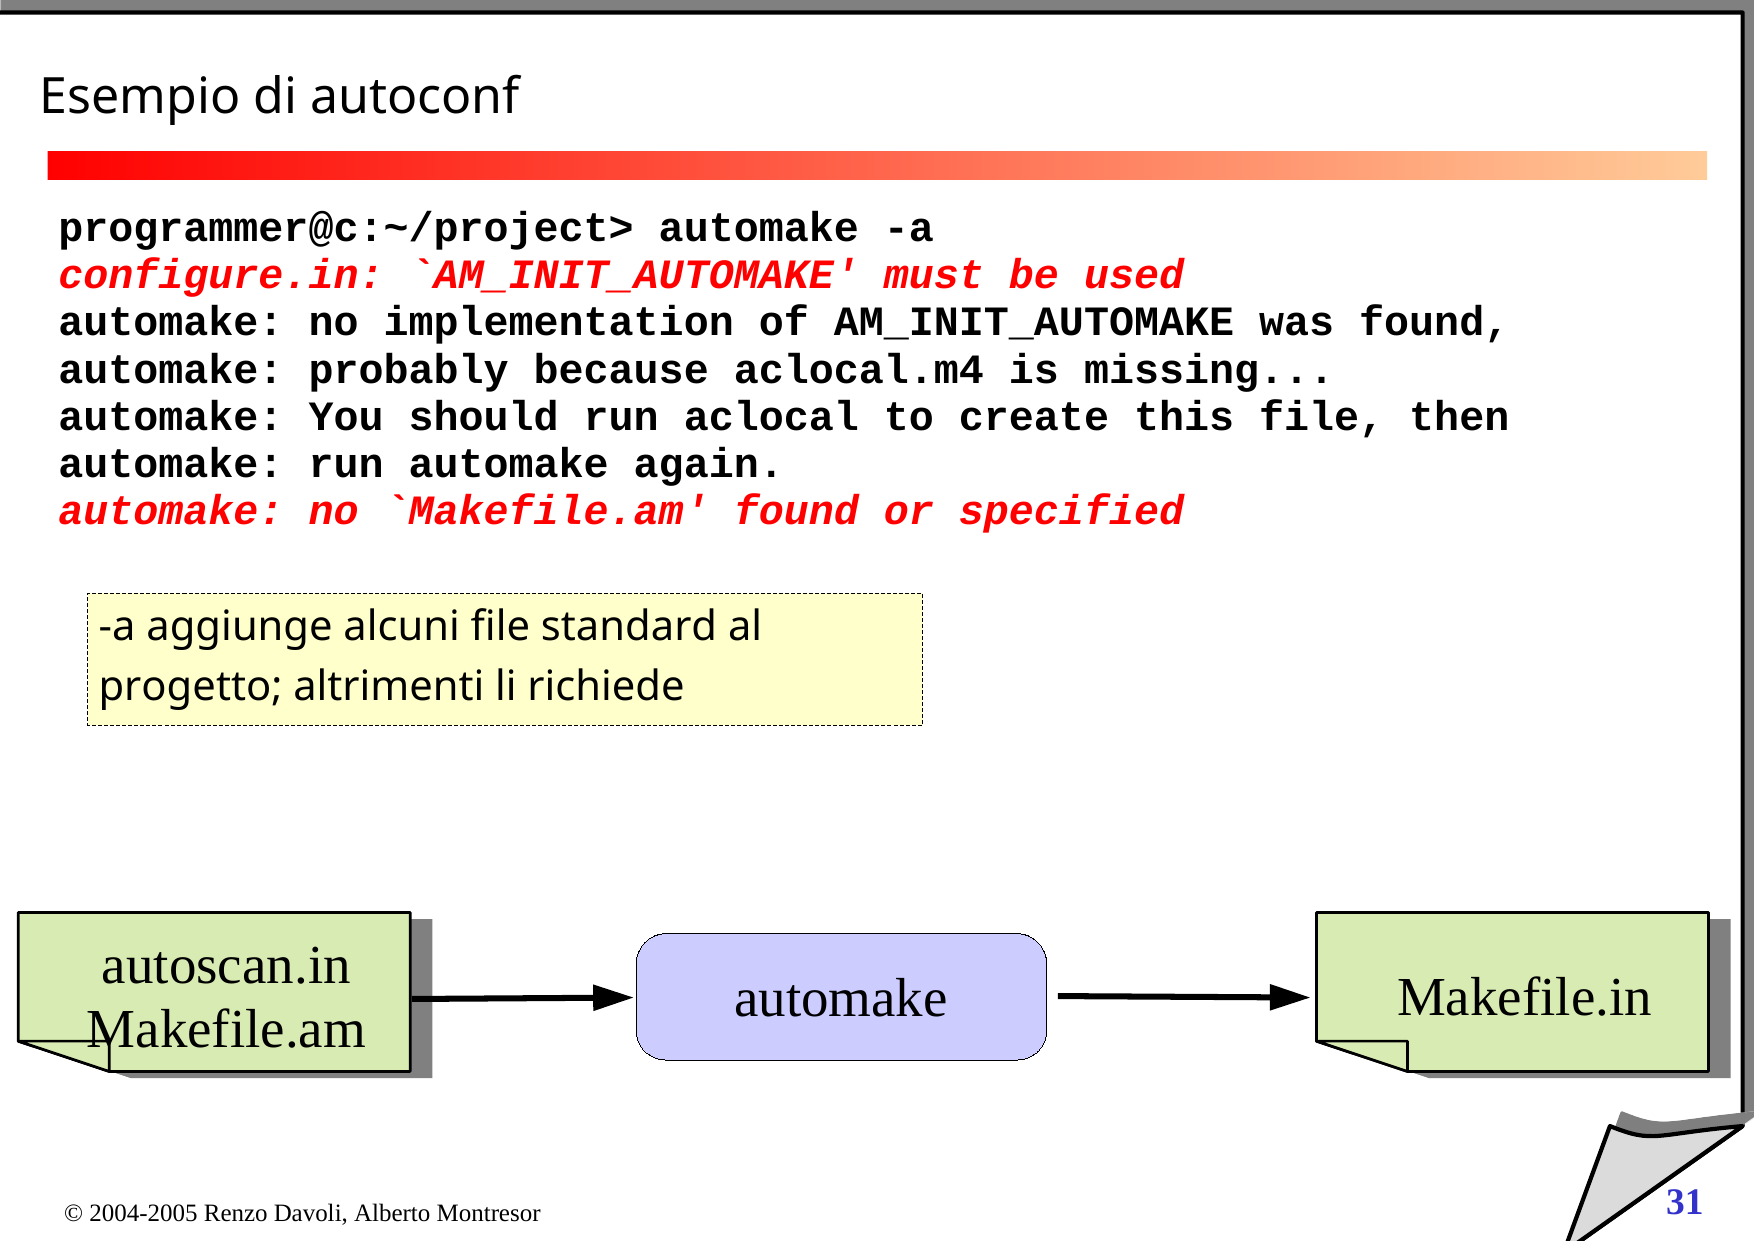

# Esempio di autoconf
programmer@c:~/project> automake -a
configure.in: `AM_INIT_AUTOMAKE' must be used
automake: no implementation of AM_INIT_AUTOMAKE was found,
automake: probably because aclocal.m4 is missing...
automake: You should run aclocal to create this file, then
automake: run automake again.
automake: no `Makefile.am' found or specified
 -a aggiunge alcuni file standard al
 progetto; altrimenti li richiede
autoscan.in
Makefile.am
Makefile.in
automake